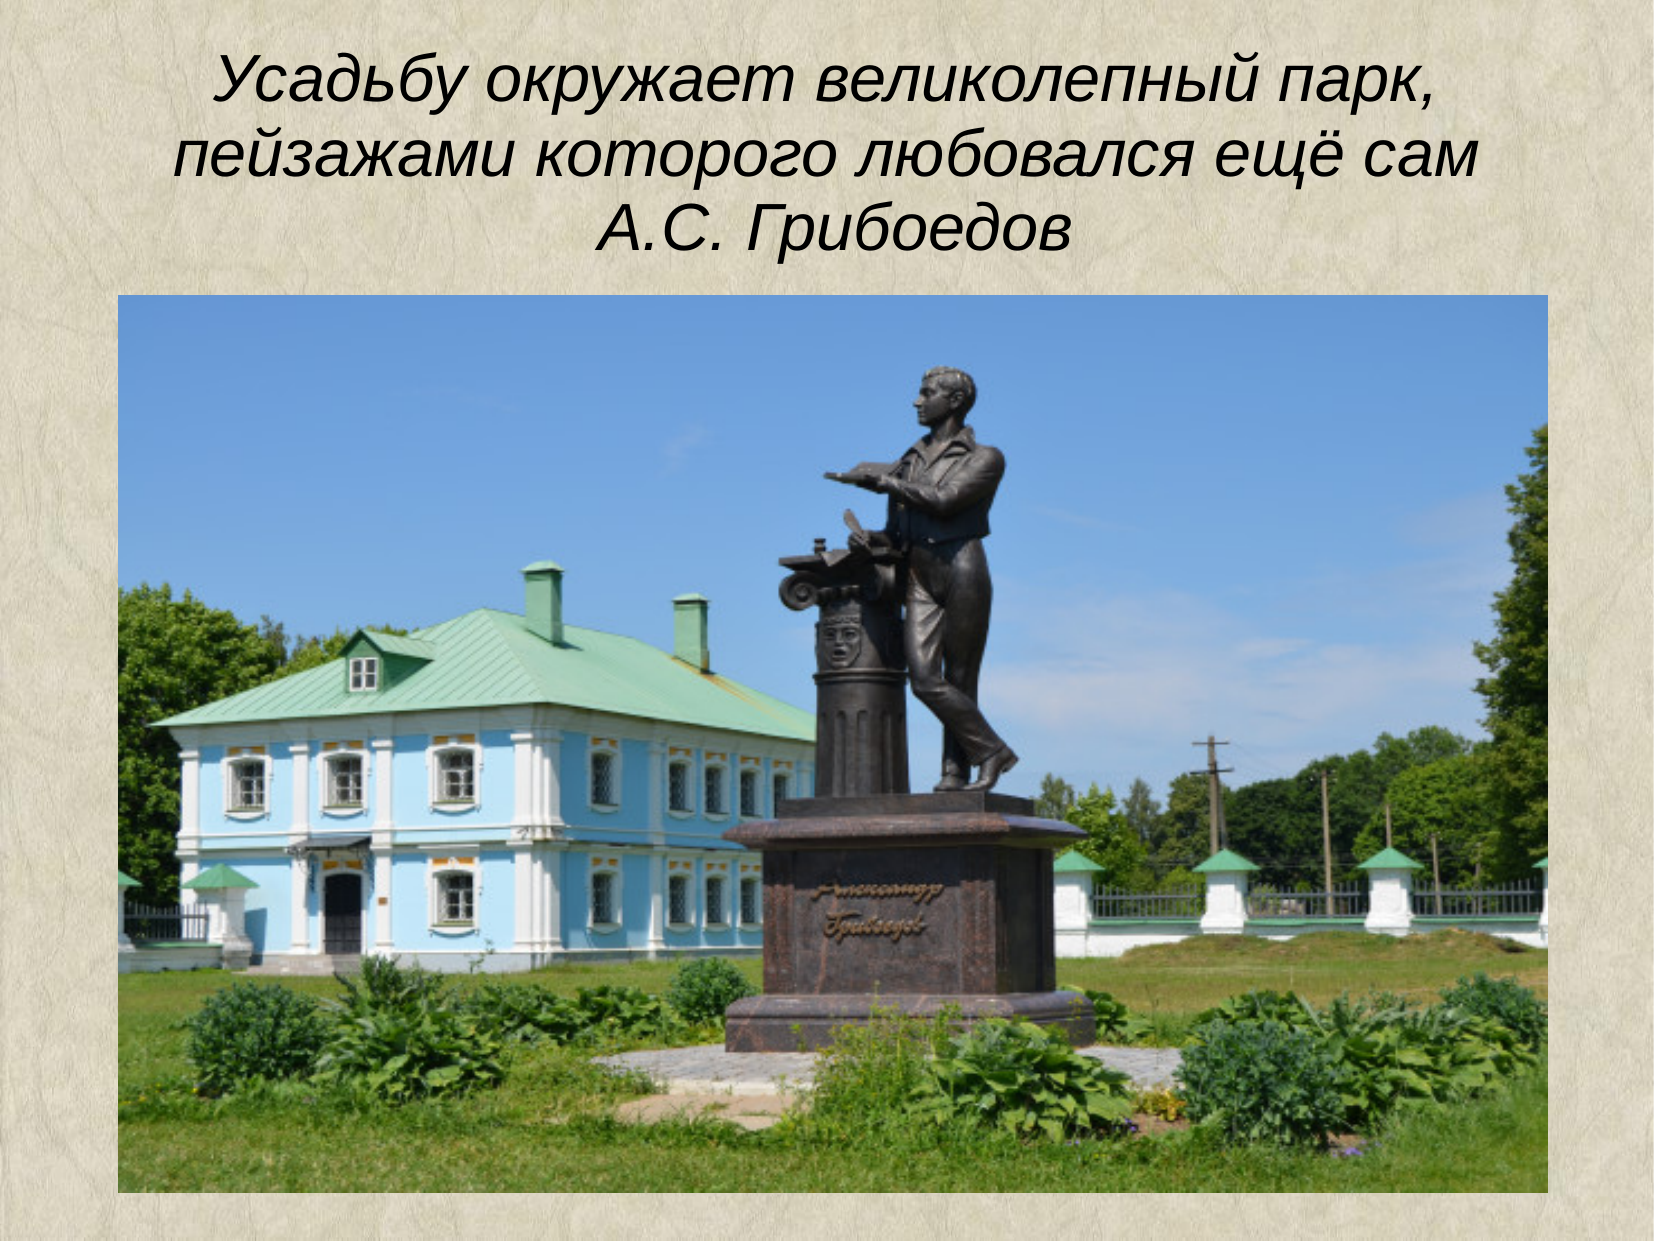

# Усадьбу окружает великолепный парк, пейзажами которого любовался ещё сам А.С. Грибоедов